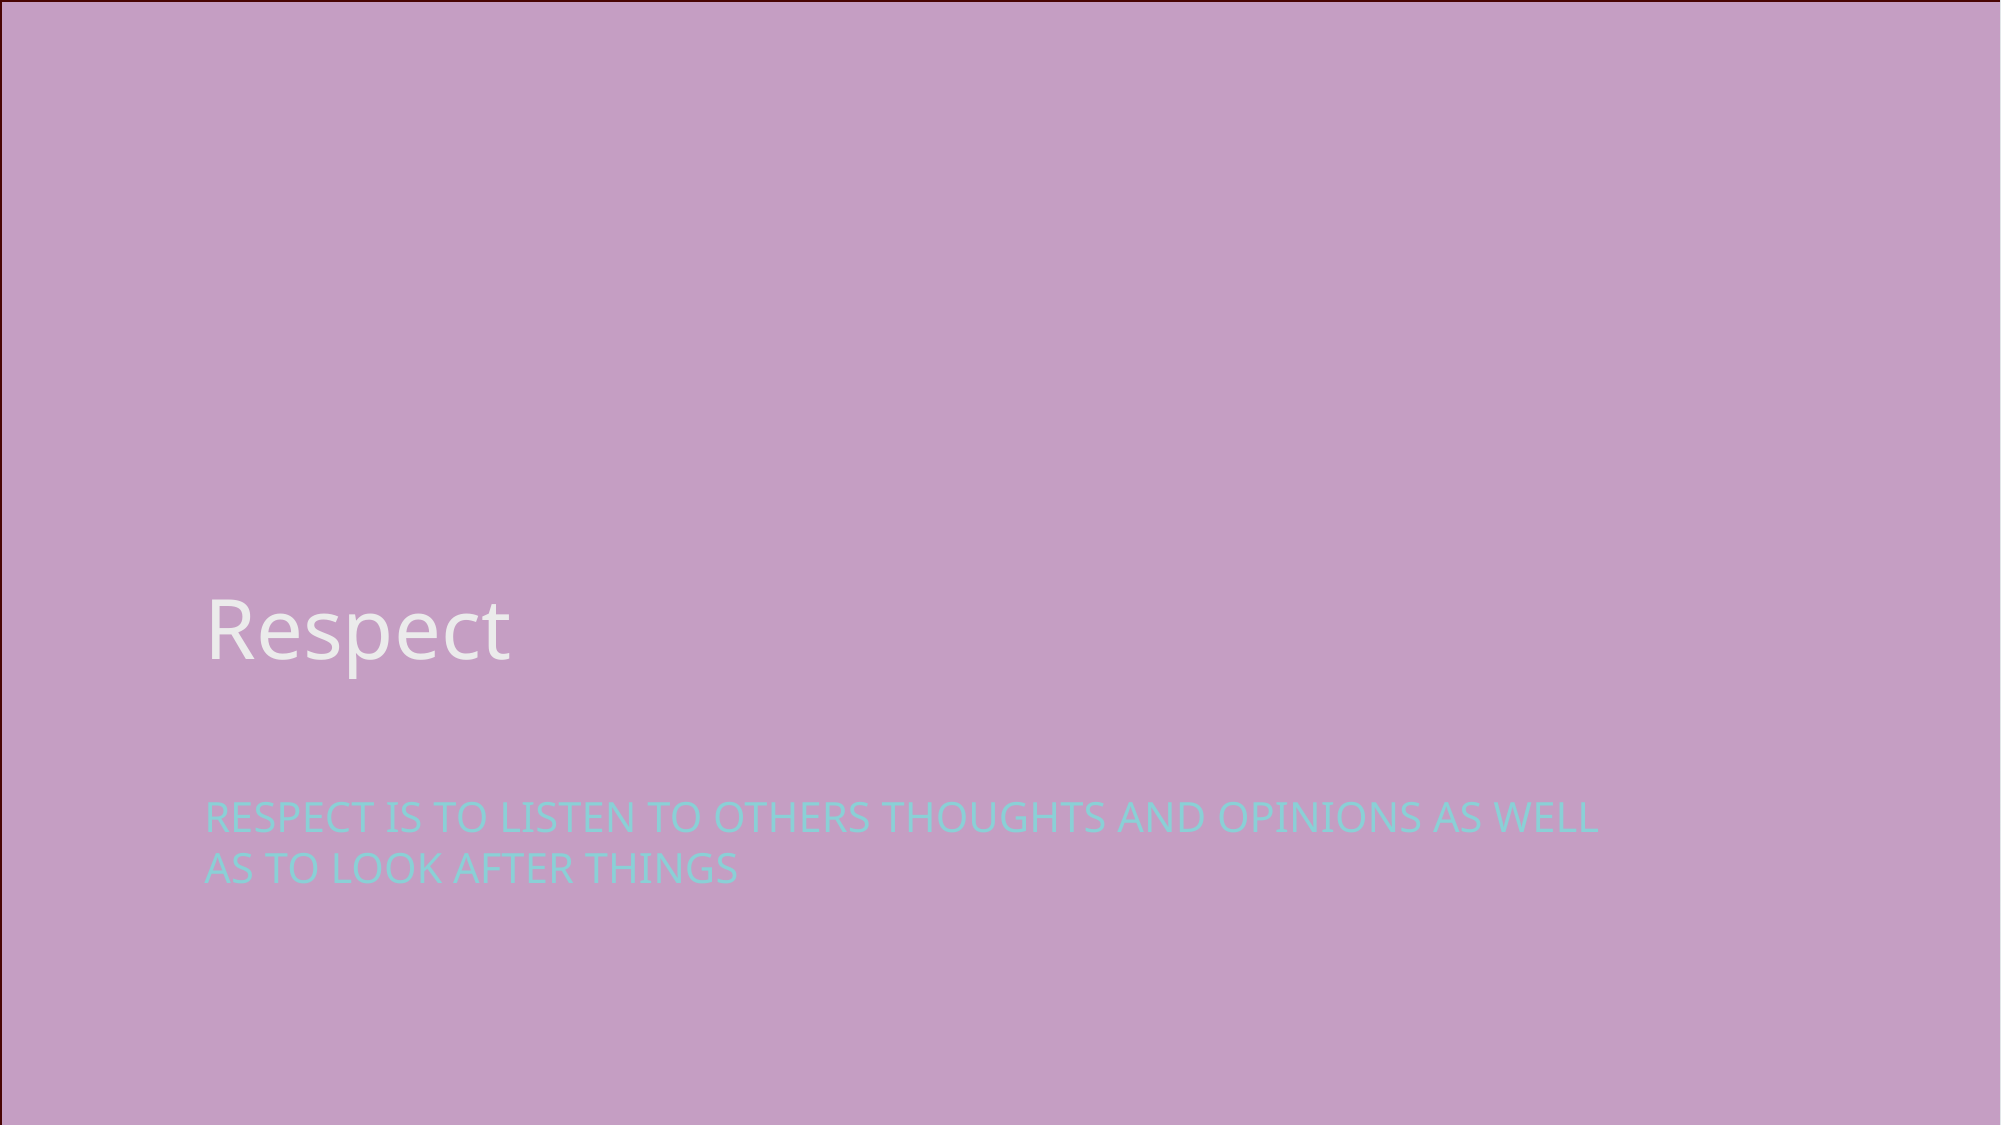

# Respect
Respect is to listen to others thoughts and opinions as well as to look after things